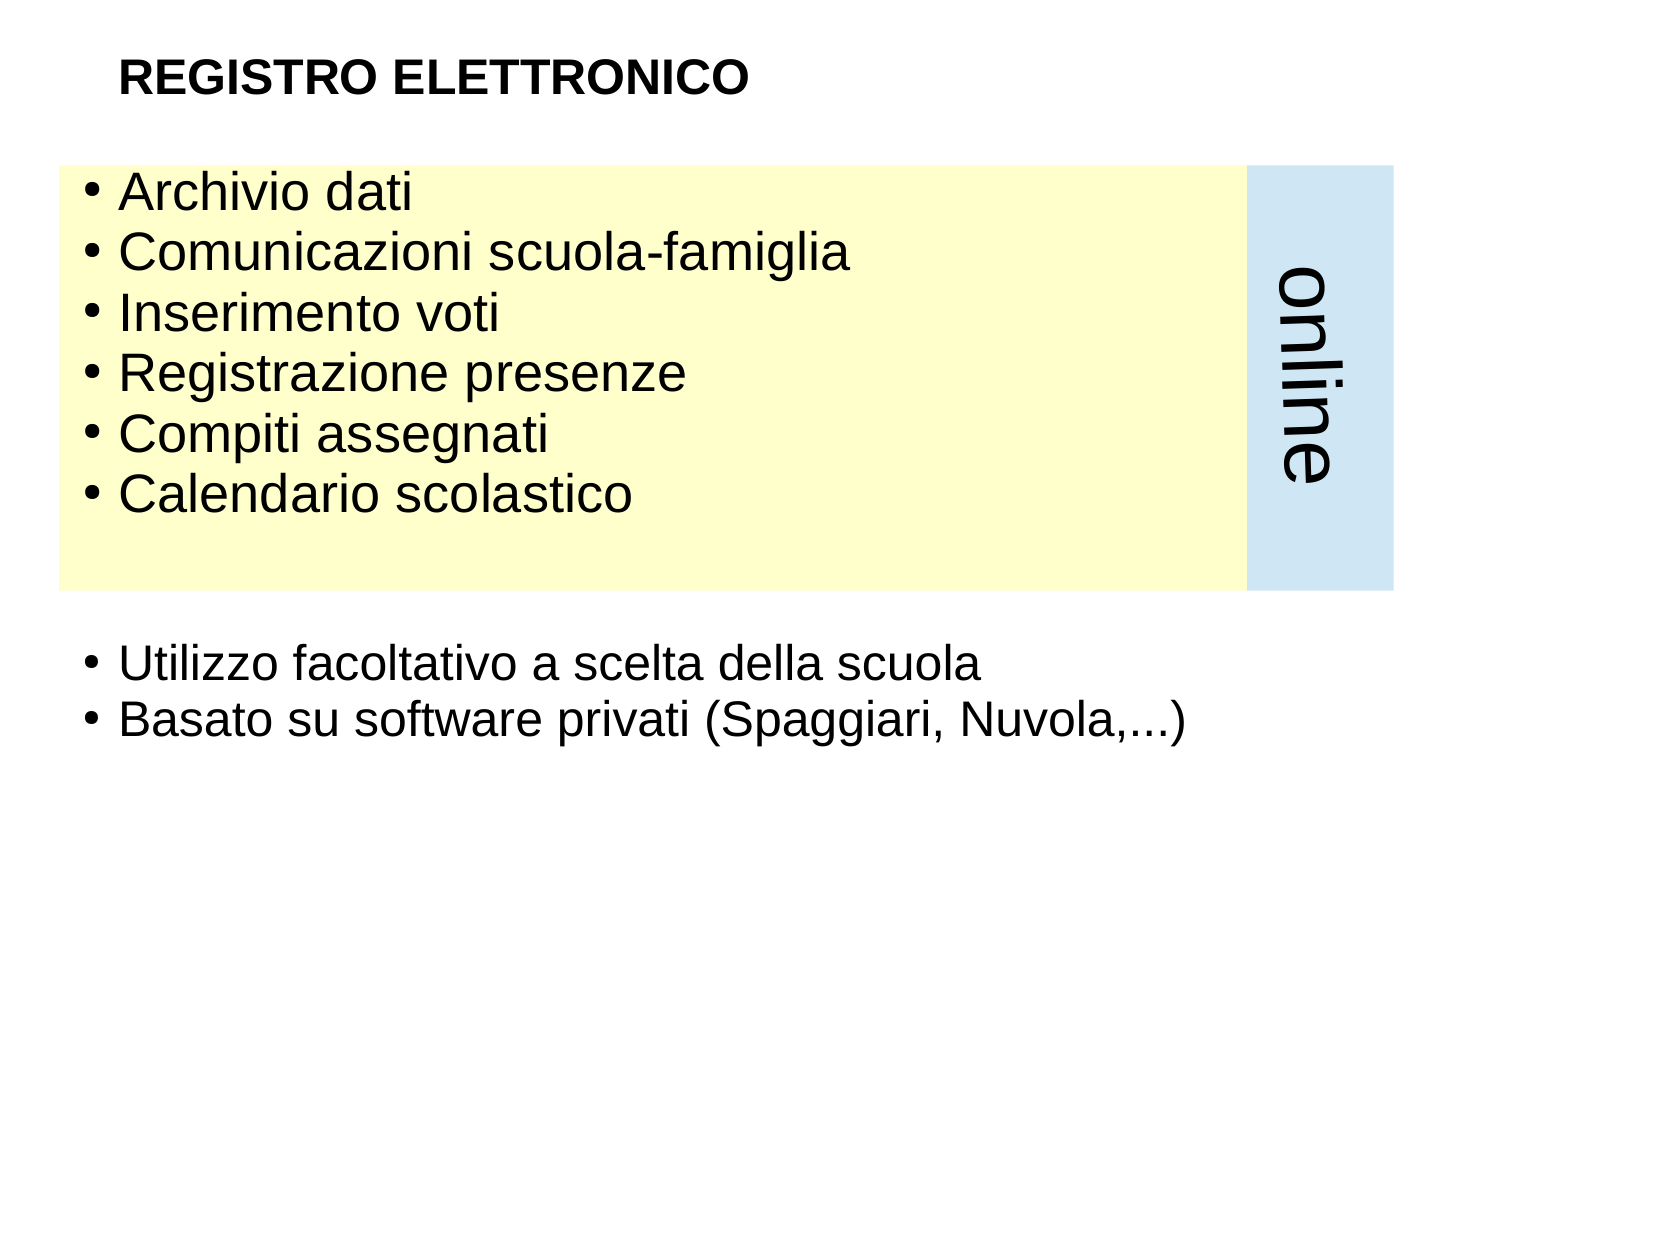

# REGISTRO ELETTRONICO
Archivio dati
Comunicazioni scuola-famiglia
Inserimento voti
Registrazione presenze
Compiti assegnati
Calendario scolastico
Utilizzo facoltativo a scelta della scuola
Basato su software privati (Spaggiari, Nuvola,...)
online